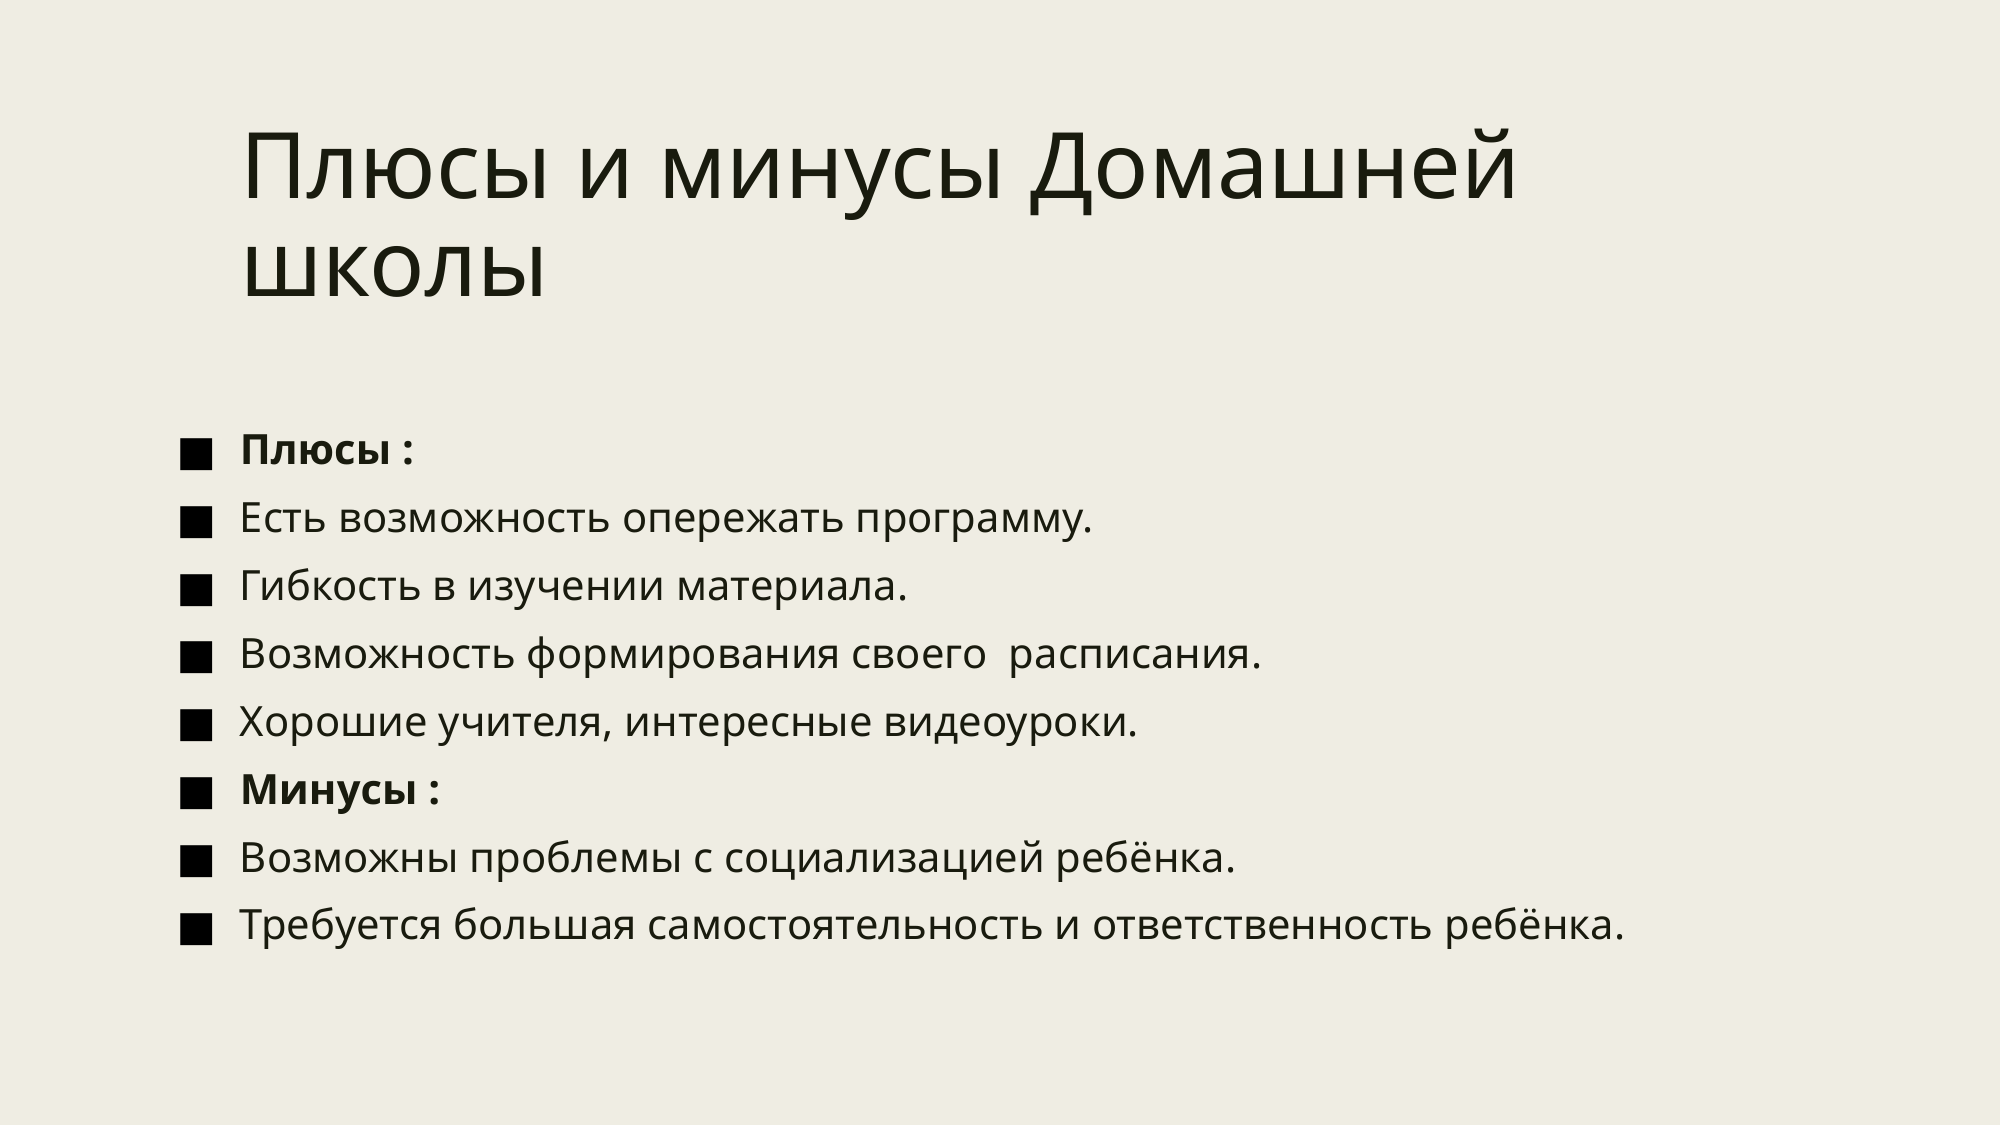

# Плюсы и минусы Домашней школы
Плюсы :
Есть возможность опережать программу.
Гибкость в изучении материала.
Возможность формирования своего расписания.
Хорошие учителя, интересные видеоуроки.
Минусы :
Возможны проблемы с социализацией ребёнка.
Требуется большая самостоятельность и ответственность ребёнка.